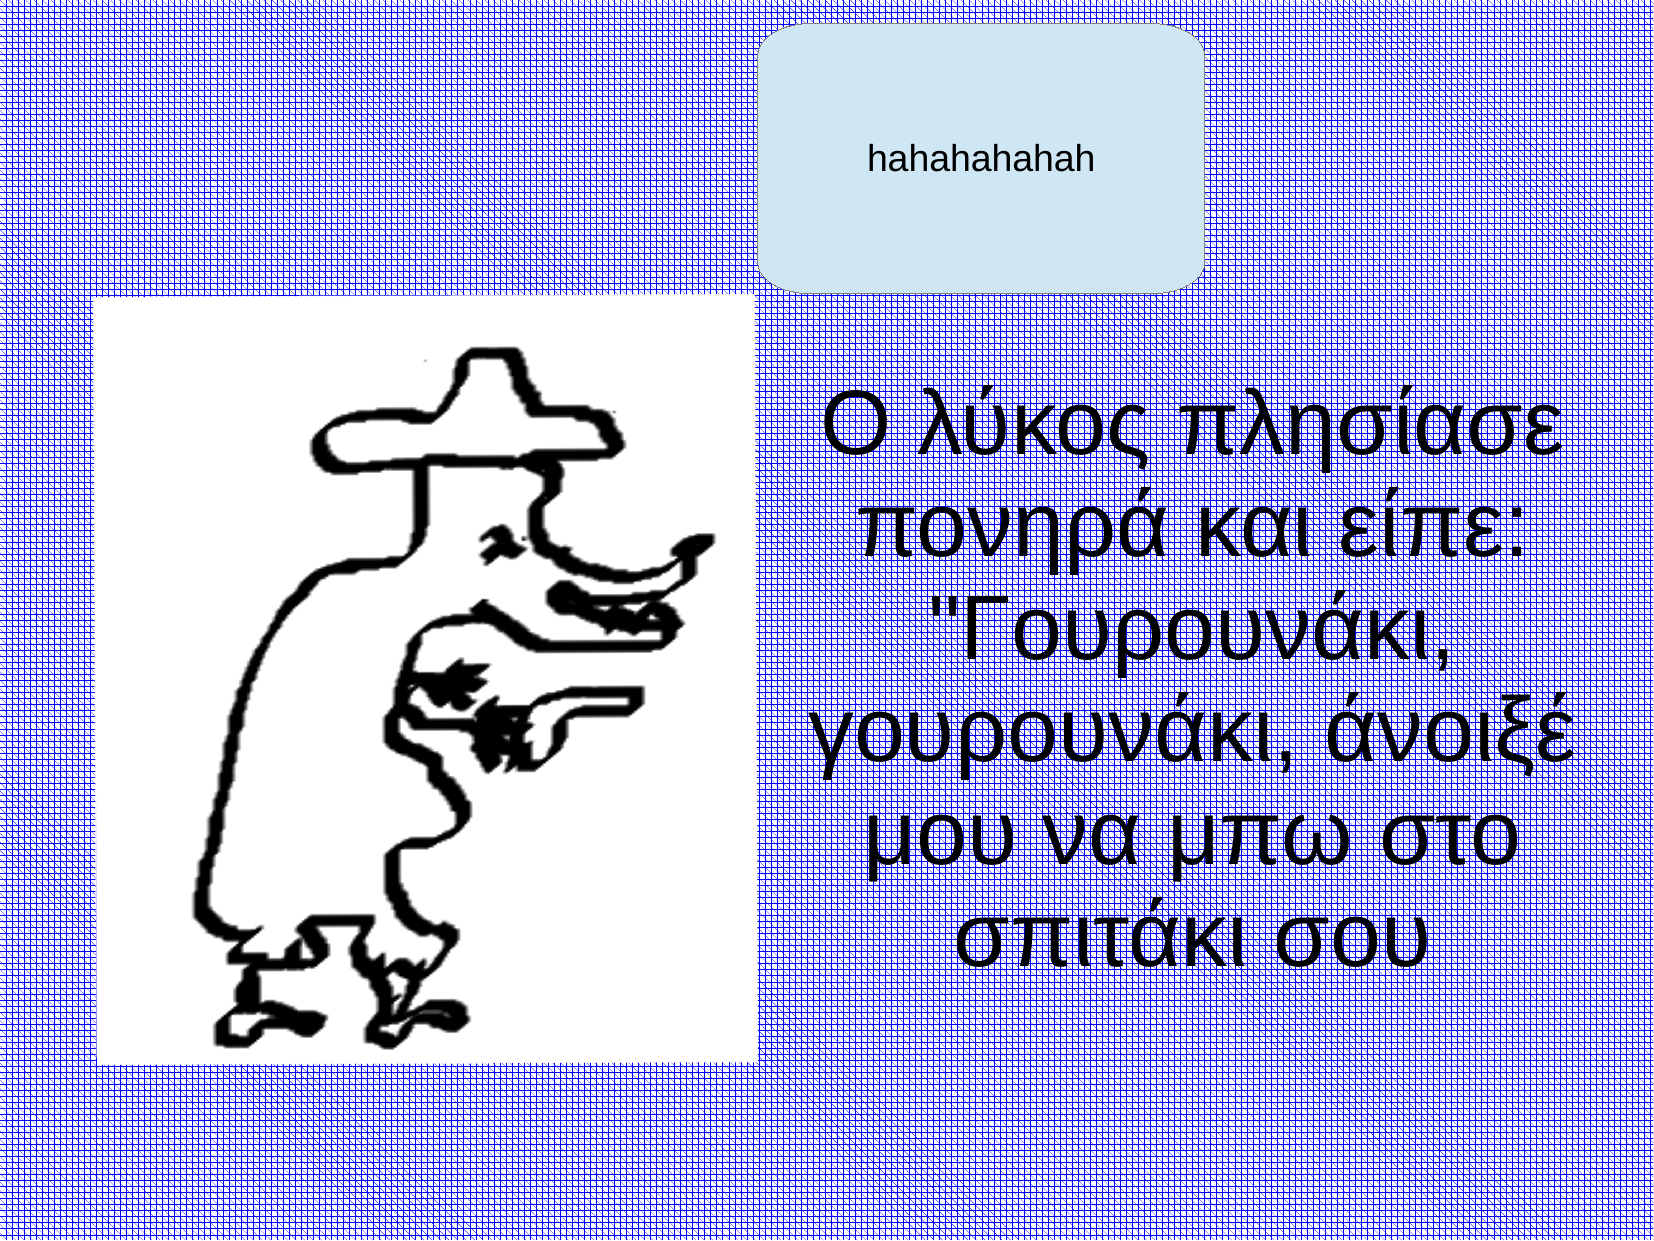

# Ο λύκος πλησίασε πονηρά και είπε: "Γουρουνάκι, γουρουνάκι, άνοιξέ μου να μπω στο σπιτάκι σου
hahahahahah